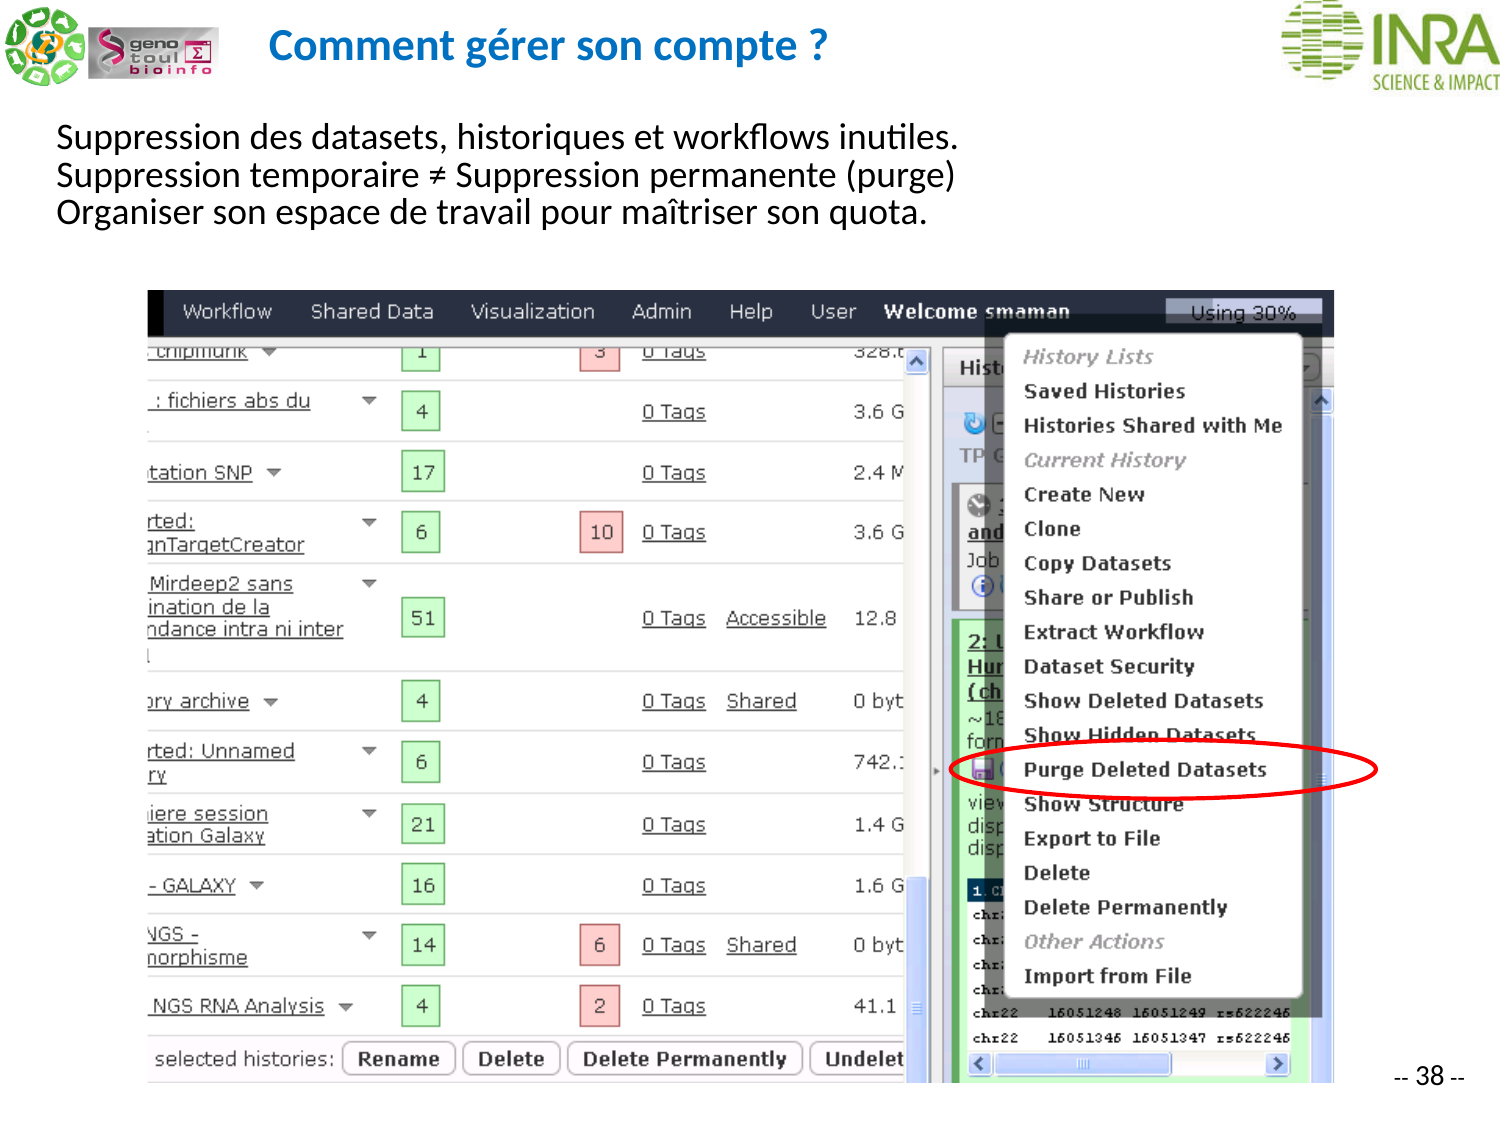

Comment gérer son compte ?
Suppression des datasets, historiques et workflows inutiles.
Suppression temporaire ≠ Suppression permanente (purge)
Organiser son espace de travail pour maîtriser son quota.